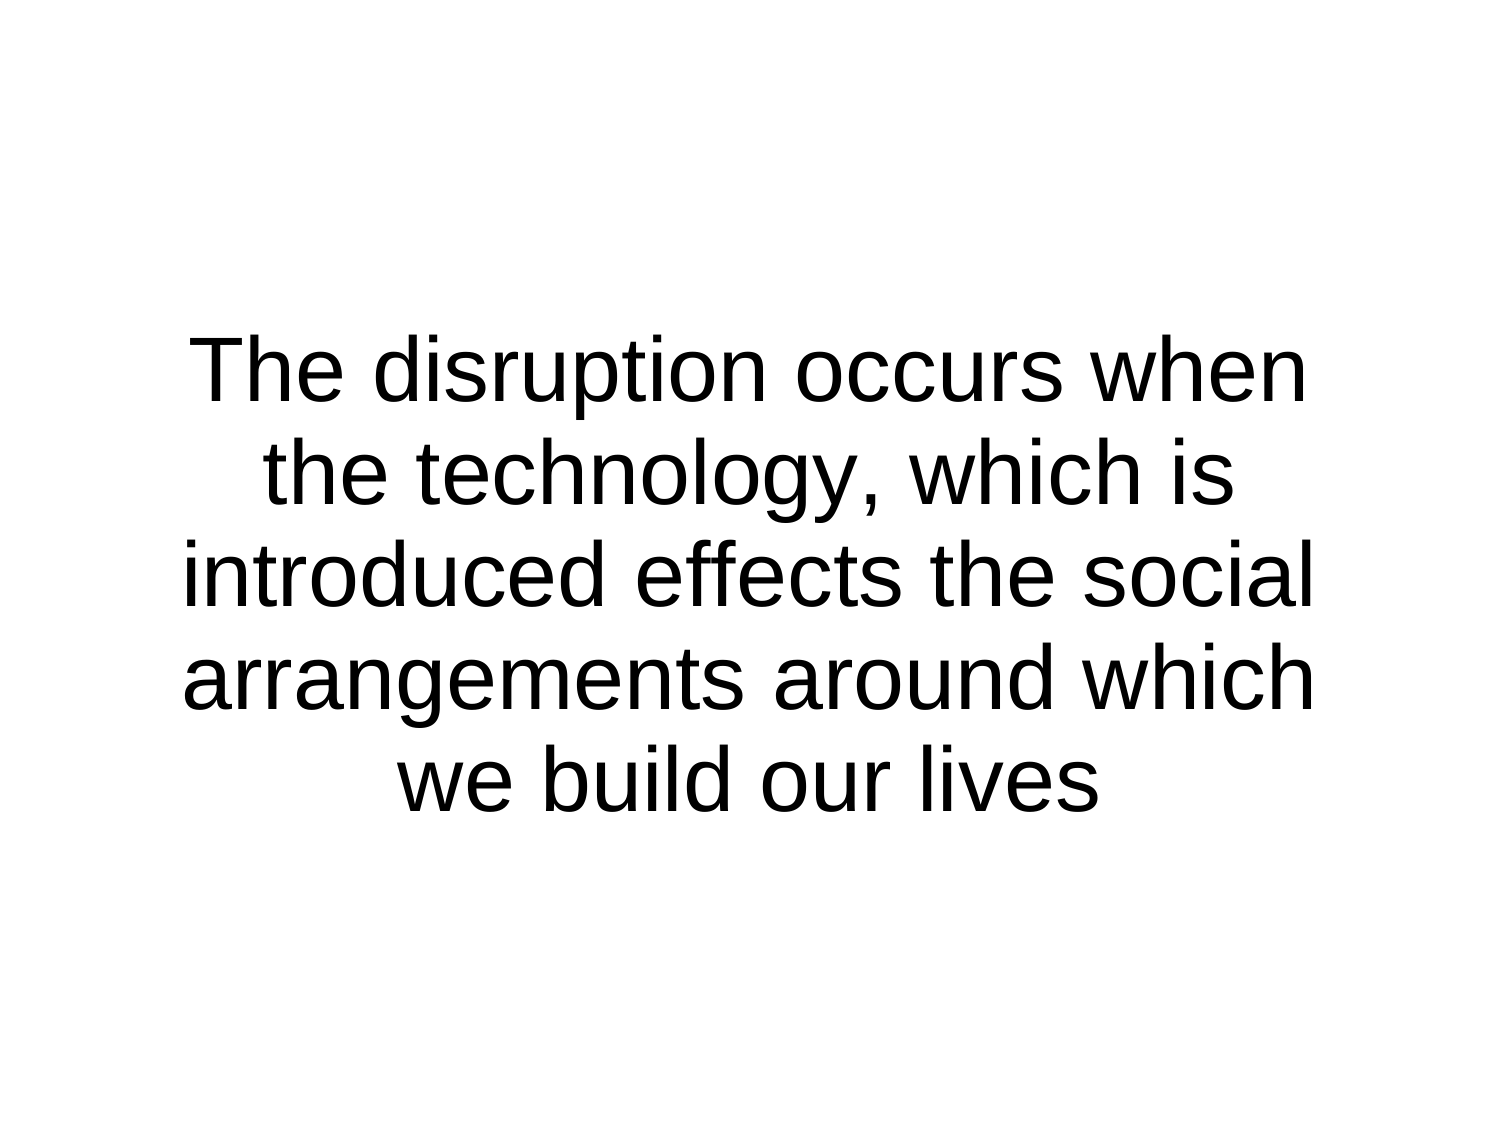

# The disruption occurs when the technology, which is introduced effects the social arrangements around which we build our lives